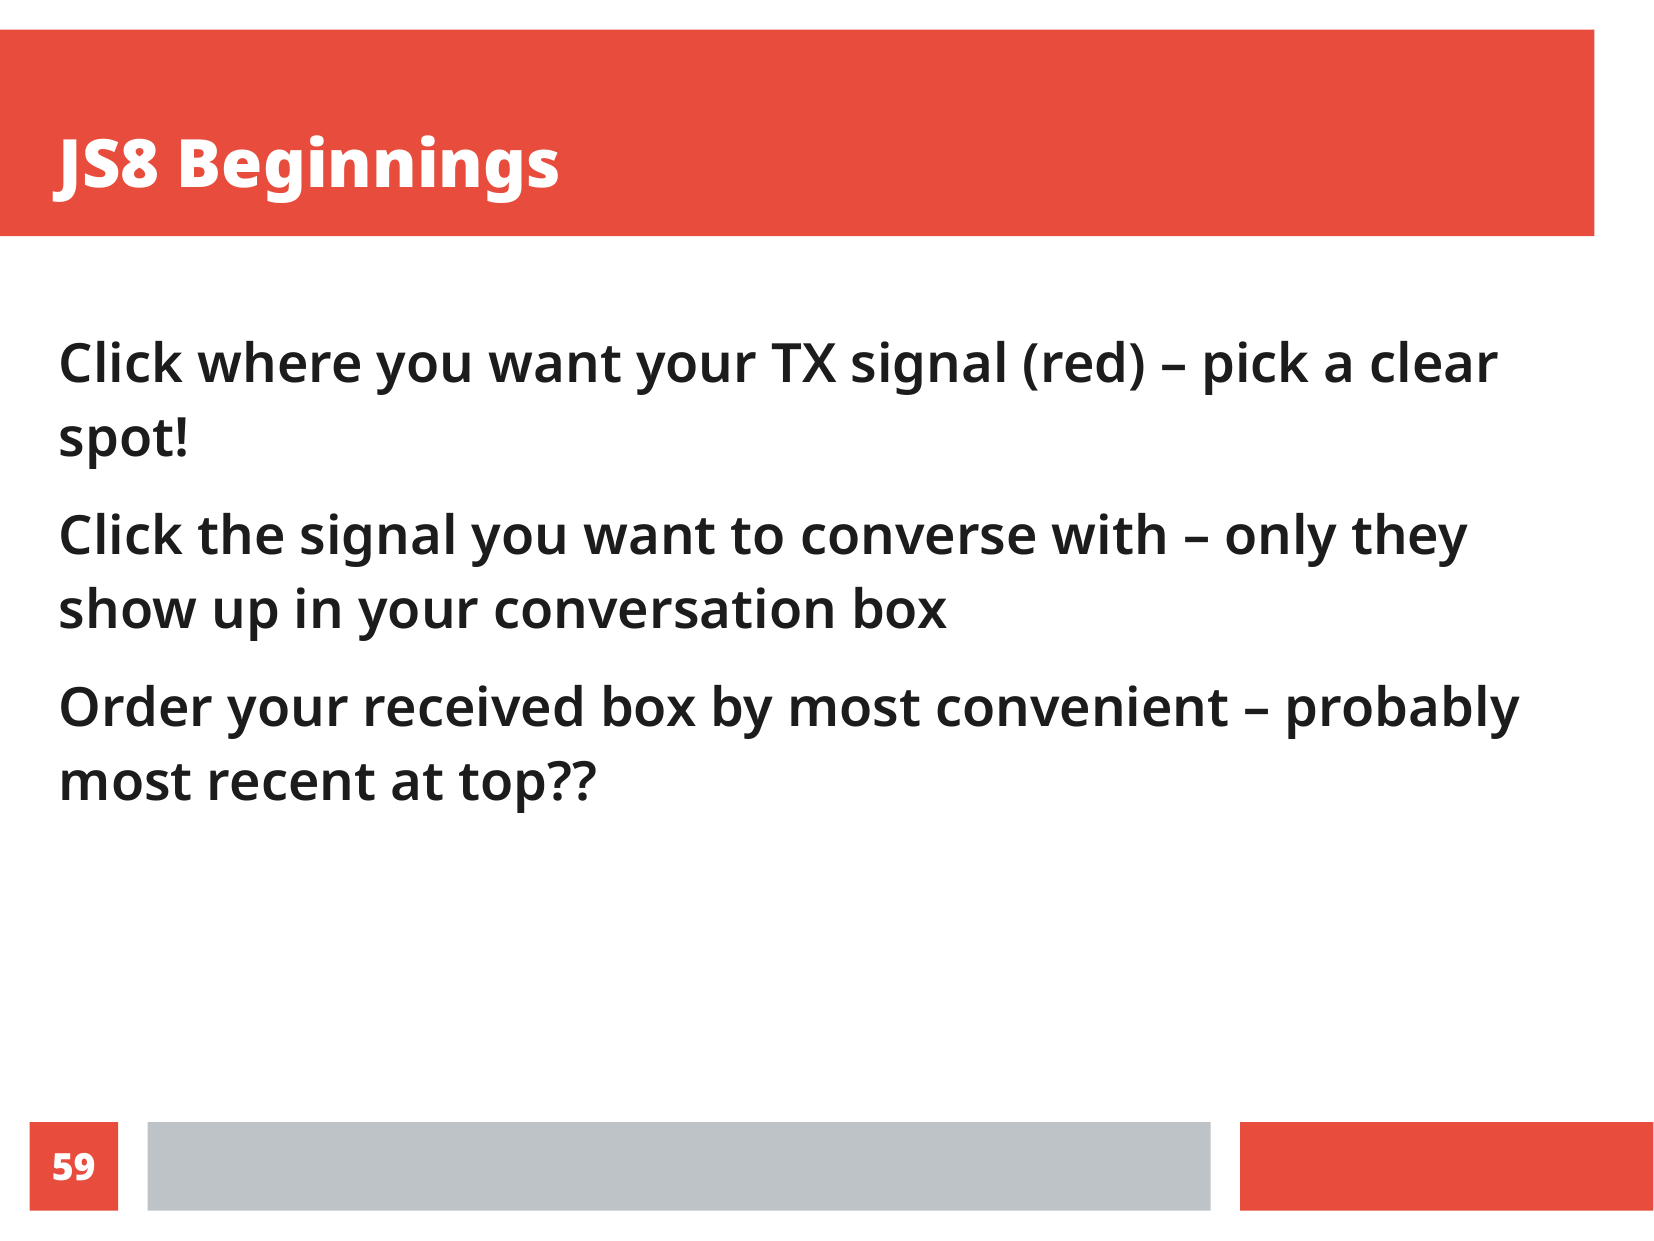

# JS8 Beginnings
Click where you want your TX signal (red) – pick a clear spot!
Click the signal you want to converse with – only they show up in your conversation box
Order your received box by most convenient – probably most recent at top??
59